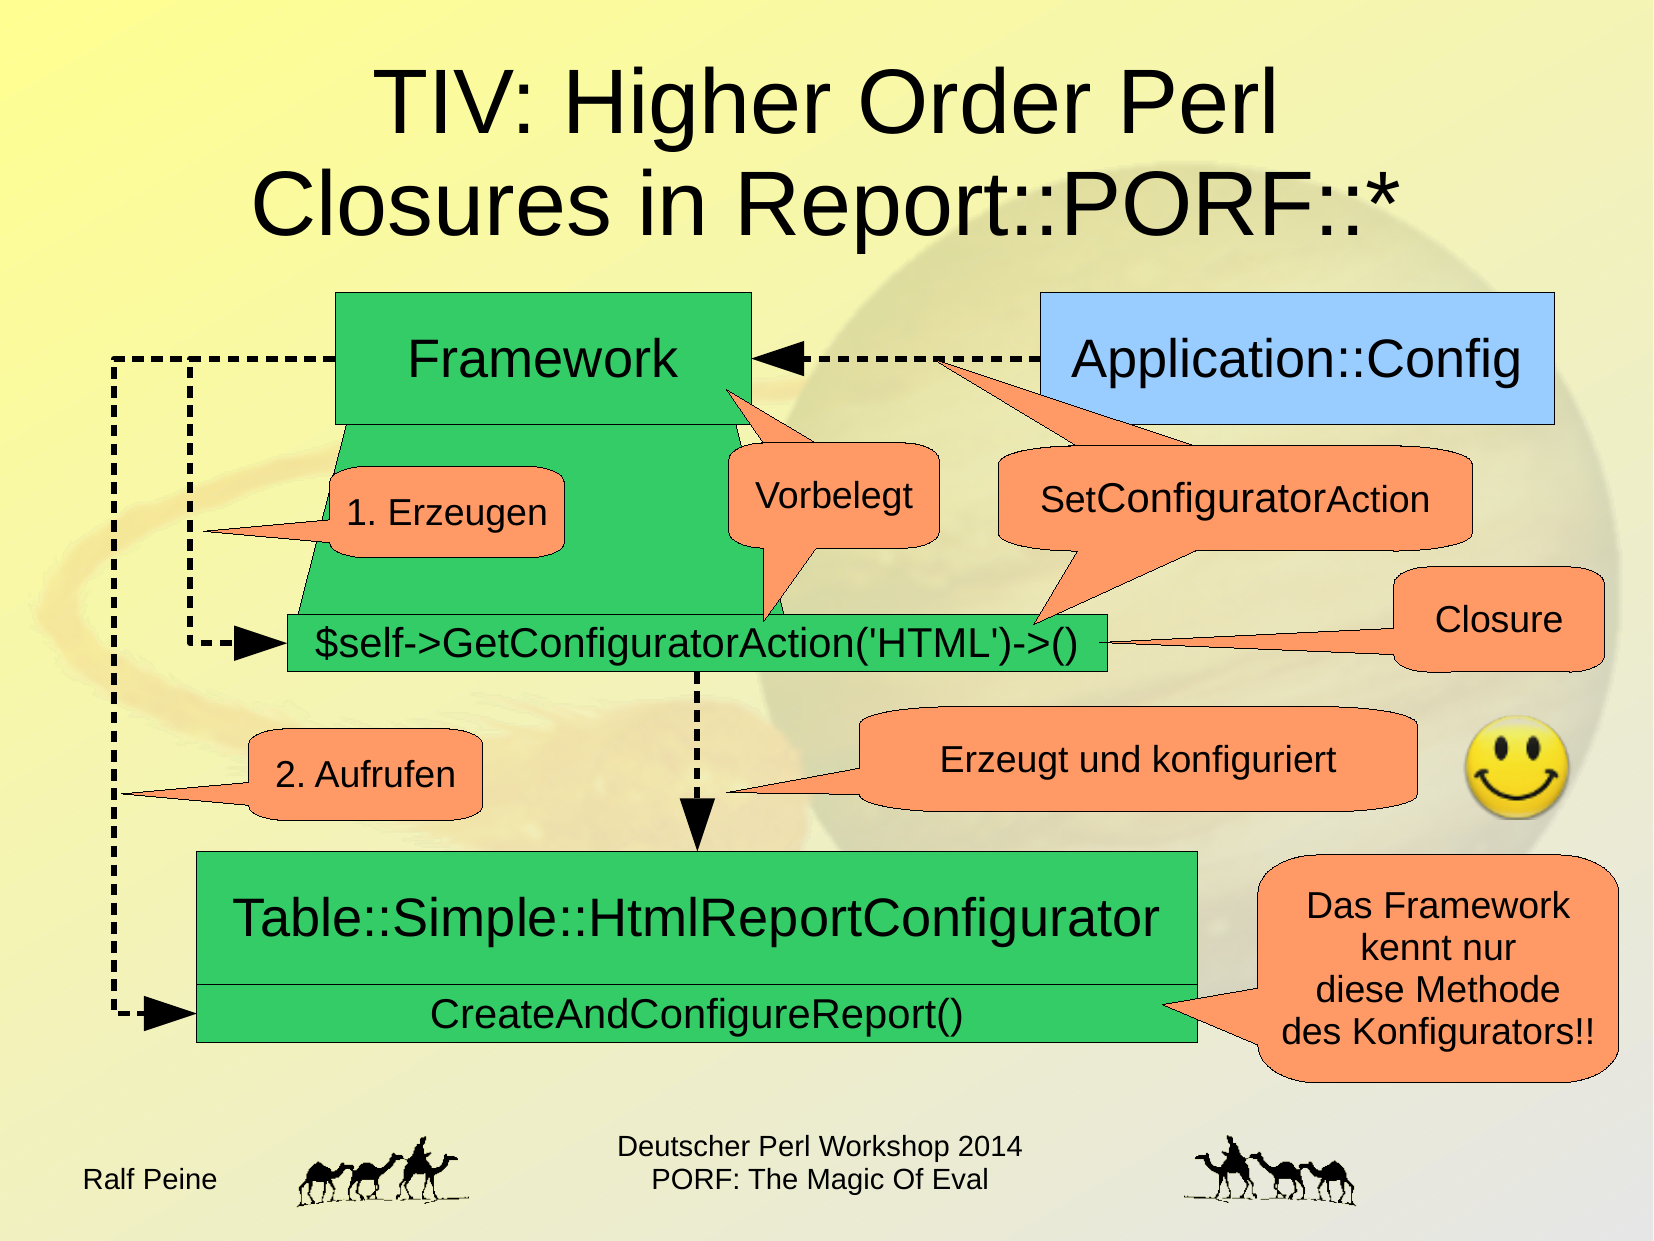

# TIV: Higher Order Perl Closures in Report::PORF::*
Framework
Application::Config
Set*Action
Vorbelegt
Set*Action
SetConfiguratorAction
1. Erzeugen
Closure
$self->GetConfiguratorAction('HTML')->()
Erzeugt und konfiguriert
2. Aufrufen
Table::Simple::HtmlReportConfigurator
Das Framework
kennt nur
diese Methode
des Konfigurators!!
CreateAndConfigureReport()